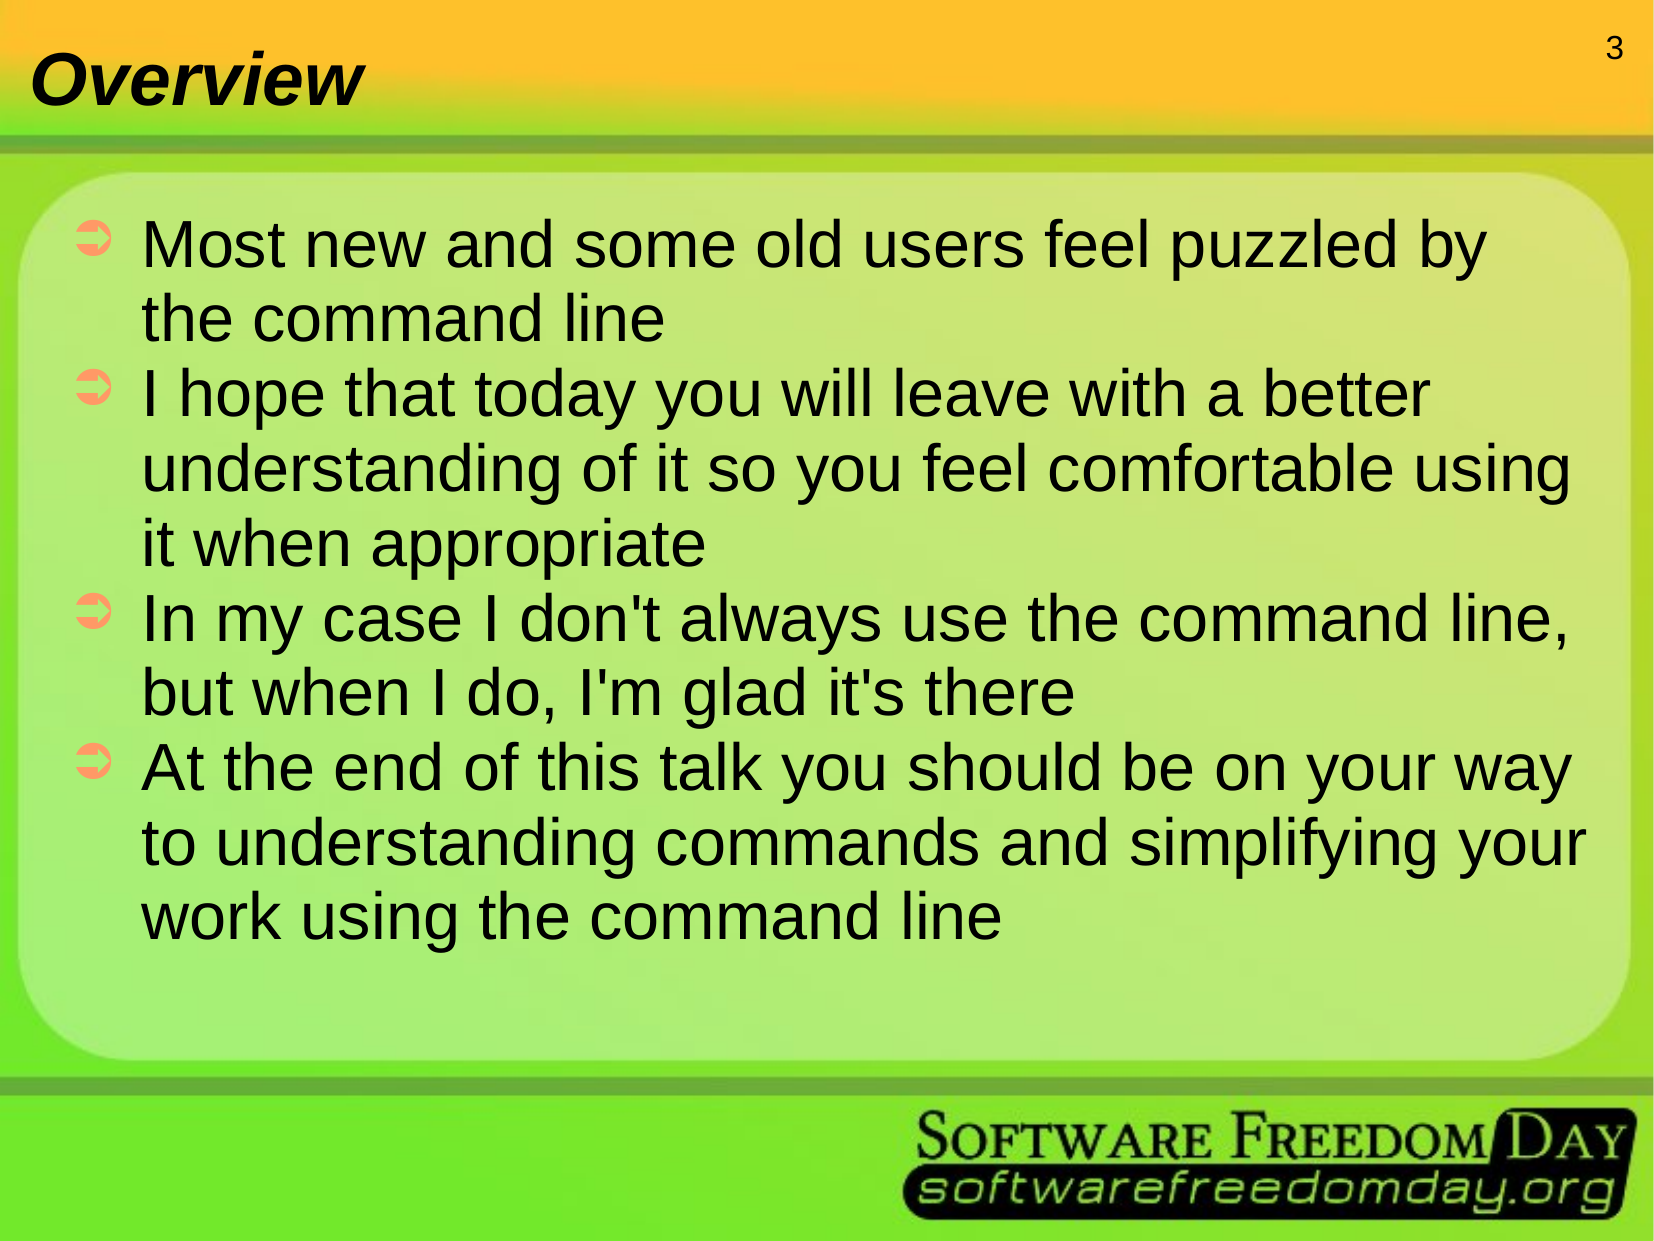

# Overview
Most new and some old users feel puzzled by the command line
I hope that today you will leave with a better understanding of it so you feel comfortable using it when appropriate
In my case I don't always use the command line, but when I do, I'm glad it's there
At the end of this talk you should be on your way to understanding commands and simplifying your work using the command line